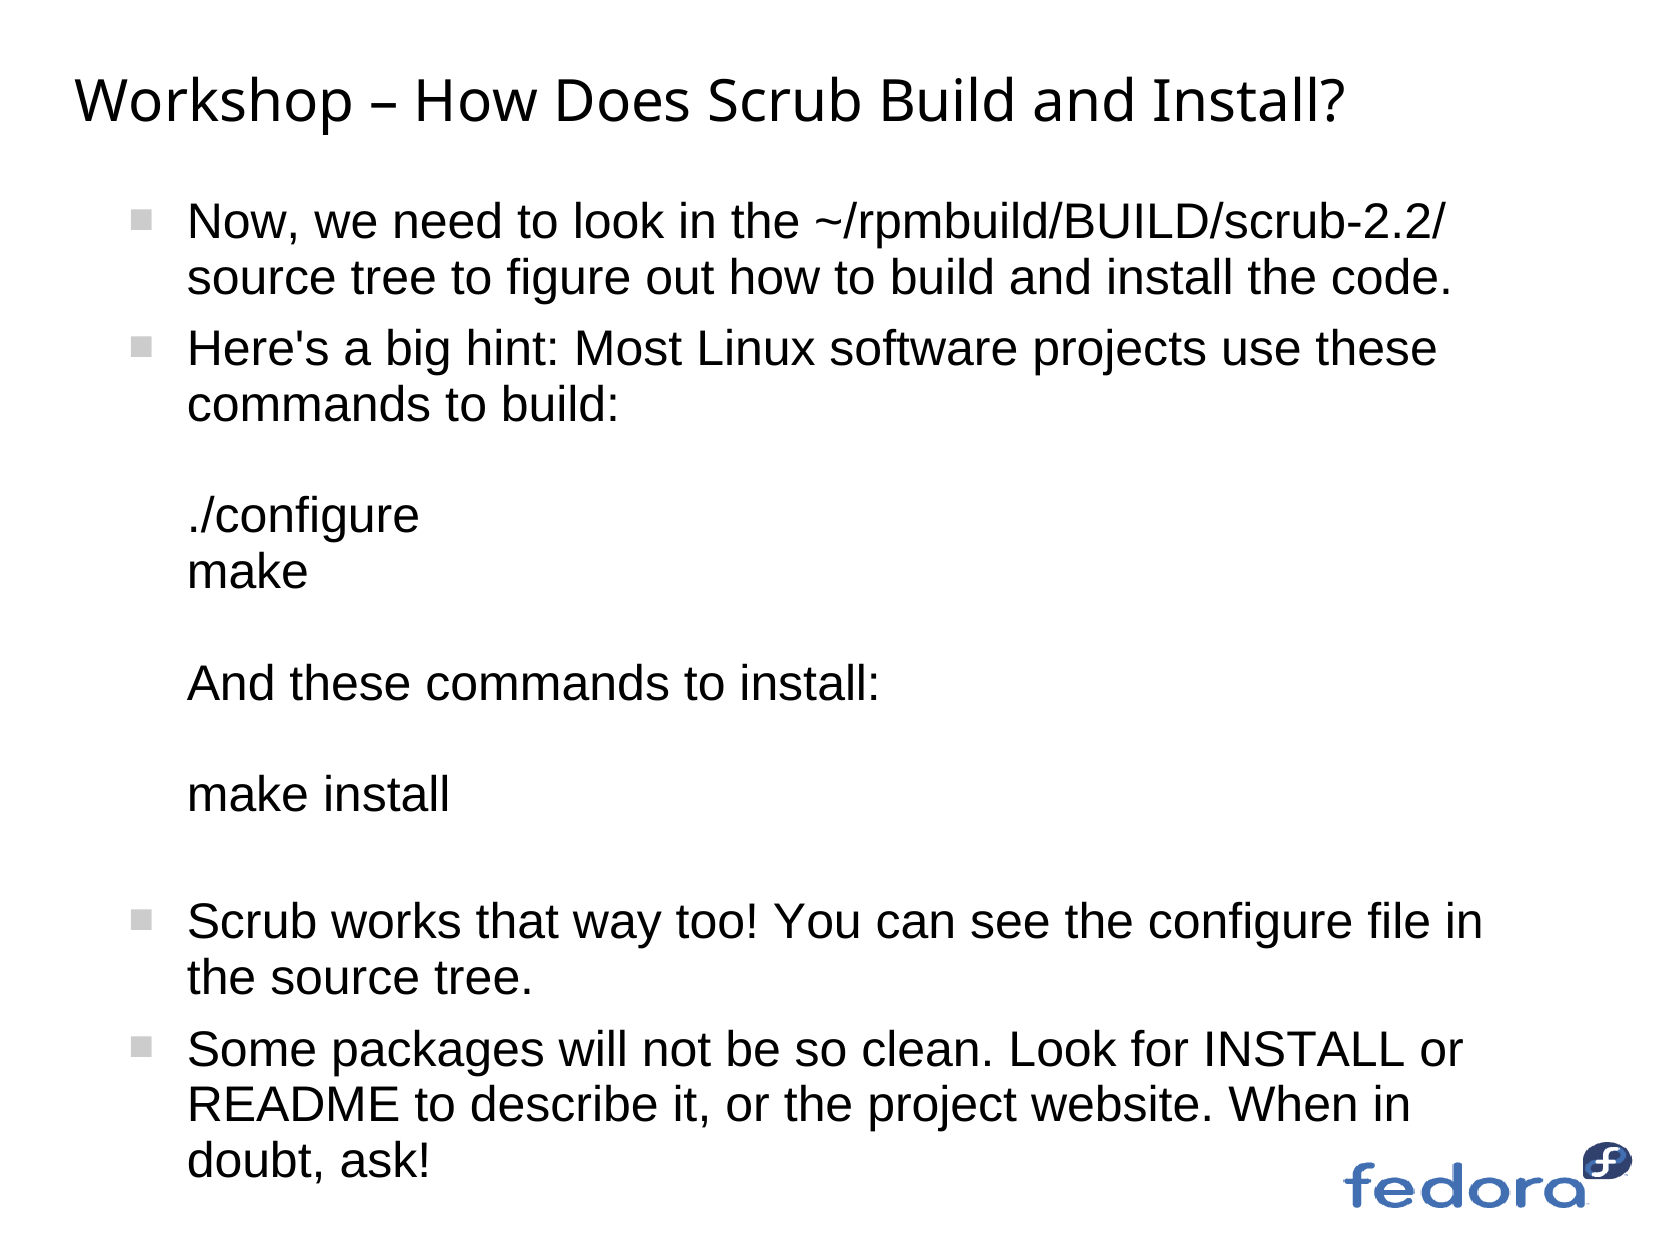

# Workshop – How Does Scrub Build and Install?
Now, we need to look in the ~/rpmbuild/BUILD/scrub-2.2/ source tree to figure out how to build and install the code.
Here's a big hint: Most Linux software projects use these commands to build:
./configure
make
And these commands to install:
make install
Scrub works that way too! You can see the configure file in the source tree.
Some packages will not be so clean. Look for INSTALL or README to describe it, or the project website. When in doubt, ask!